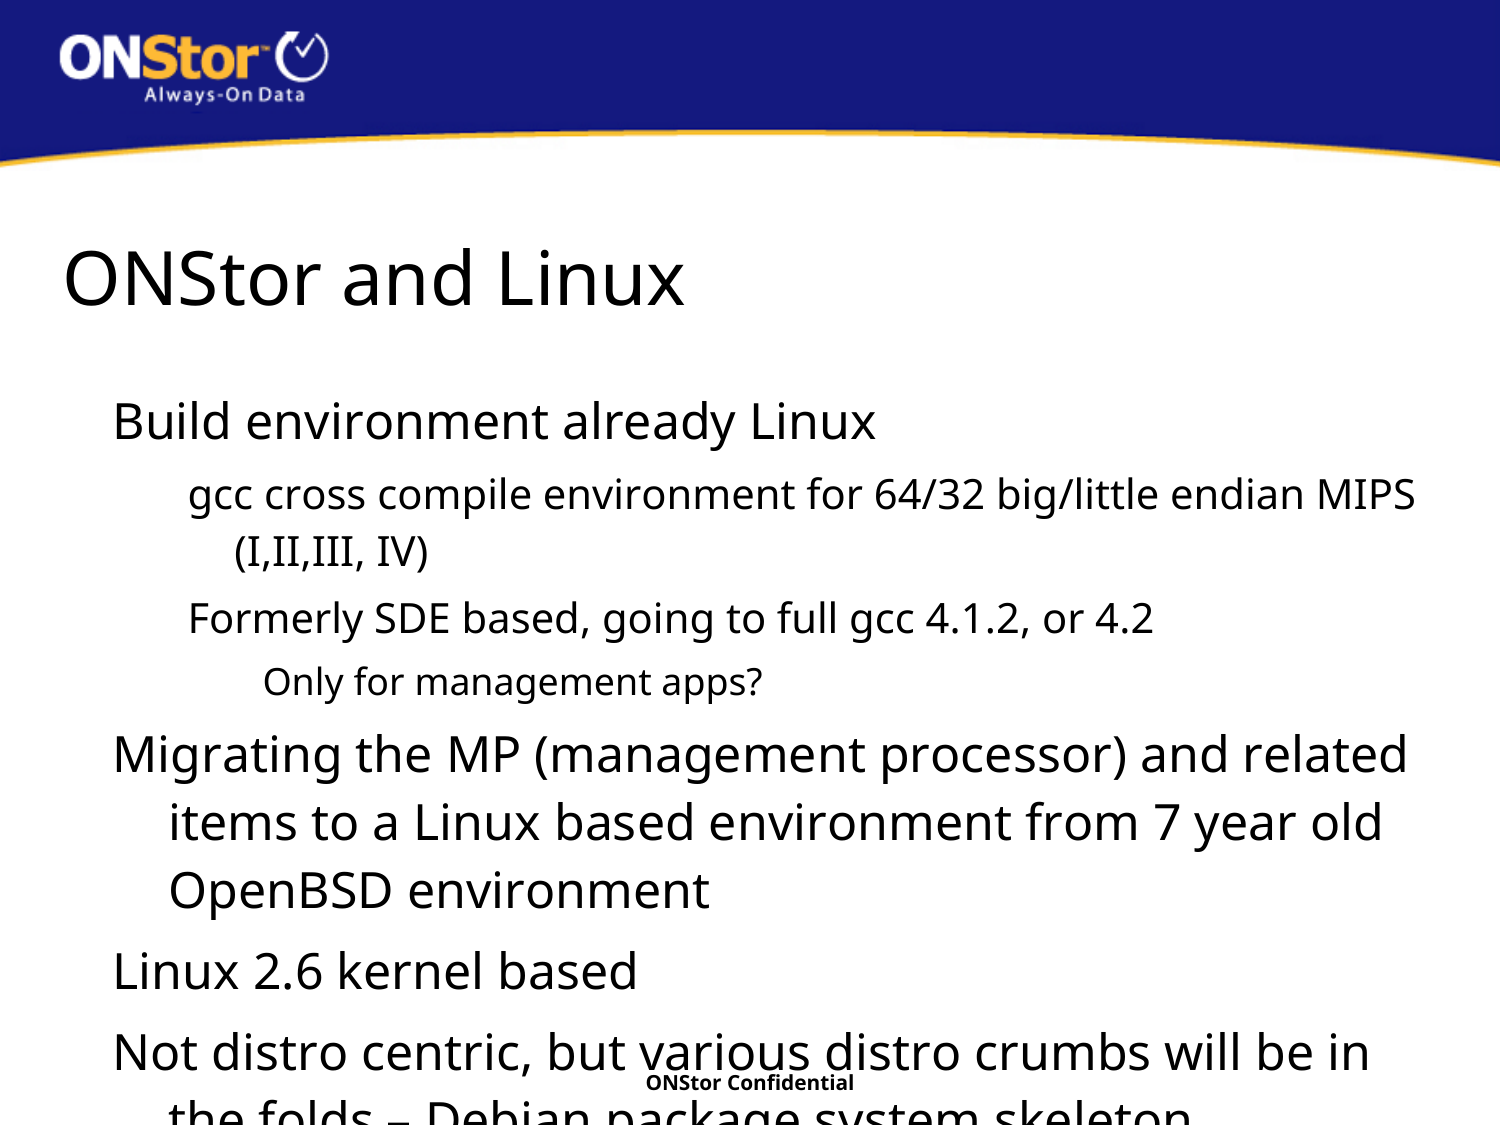

# ONStor and Linux
Build environment already Linux
gcc cross compile environment for 64/32 big/little endian MIPS (I,II,III, IV)
Formerly SDE based, going to full gcc 4.1.2, or 4.2
Only for management apps?
Migrating the MP (management processor) and related items to a Linux based environment from 7 year old OpenBSD environment
Linux 2.6 kernel based
Not distro centric, but various distro crumbs will be in the folds – Debian package system skeleton